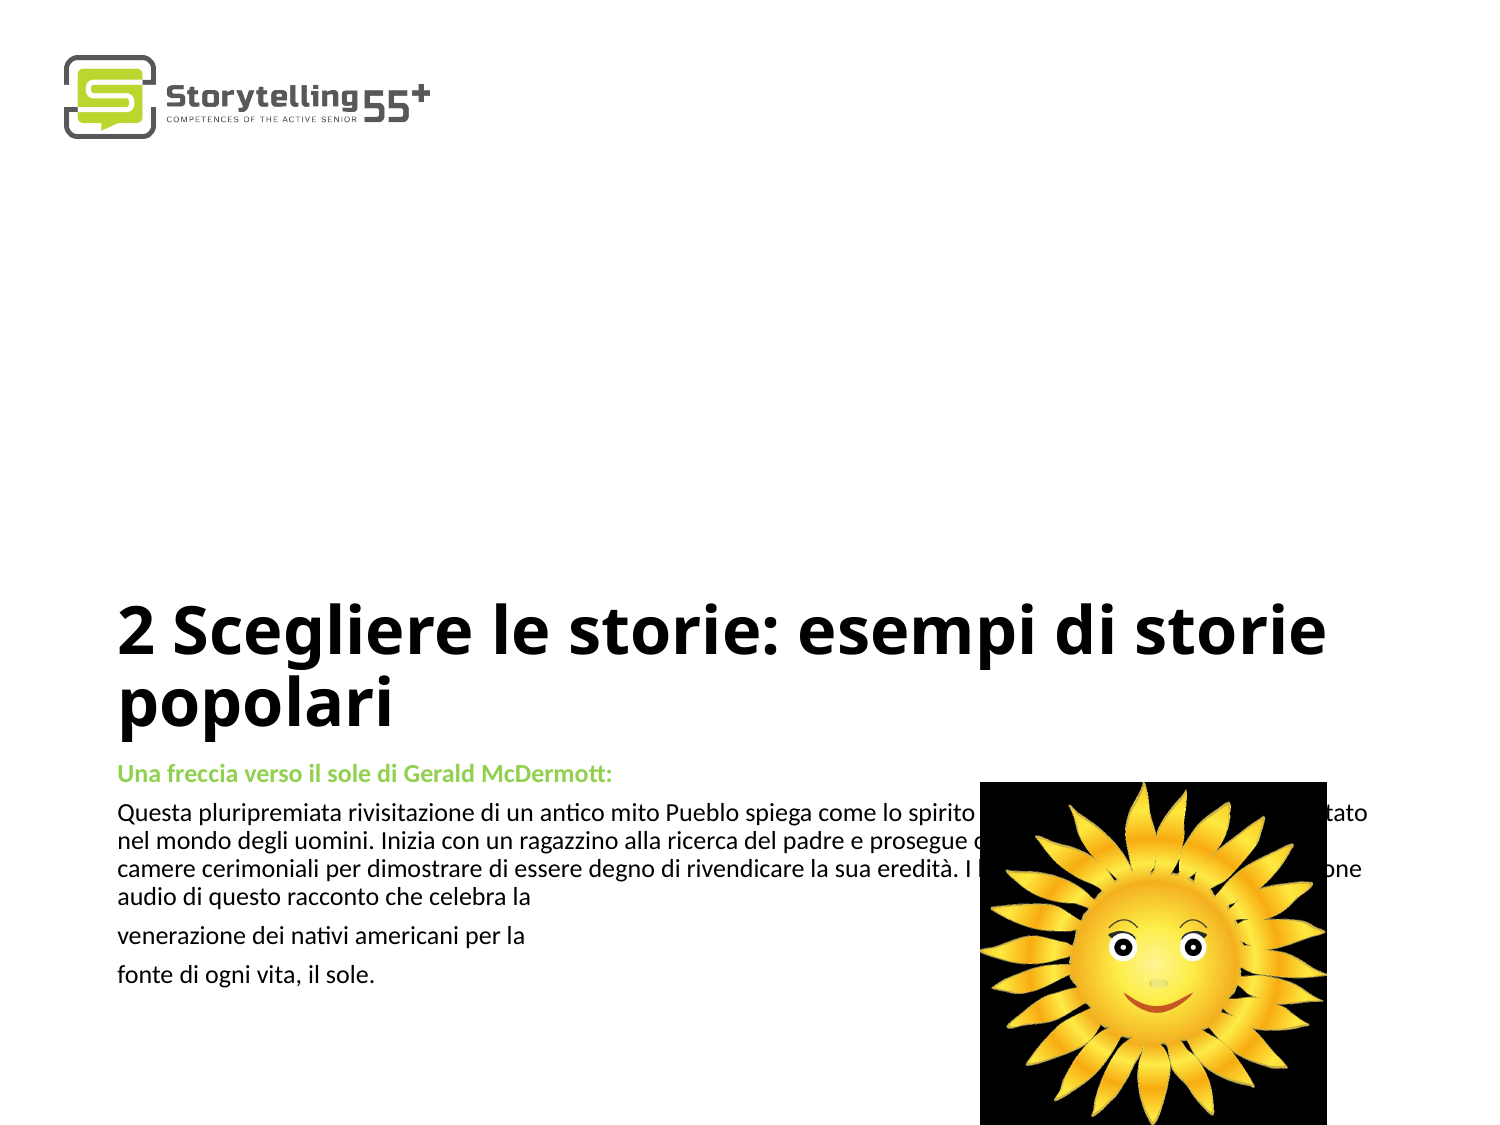

# 2 Scegliere le storie: esempi di storie popolari
Una freccia verso il sole di Gerald McDermott:
Questa pluripremiata rivisitazione di un antico mito Pueblo spiega come lo spirito del Signore del Sole sia stato portato nel mondo degli uomini. Inizia con un ragazzino alla ricerca del padre e prosegue con un viaggio attraverso quattro camere cerimoniali per dimostrare di essere degno di rivendicare la sua eredità. I bambini possono seguire la versione audio di questo racconto che celebra la
venerazione dei nativi americani per la
fonte di ogni vita, il sole.